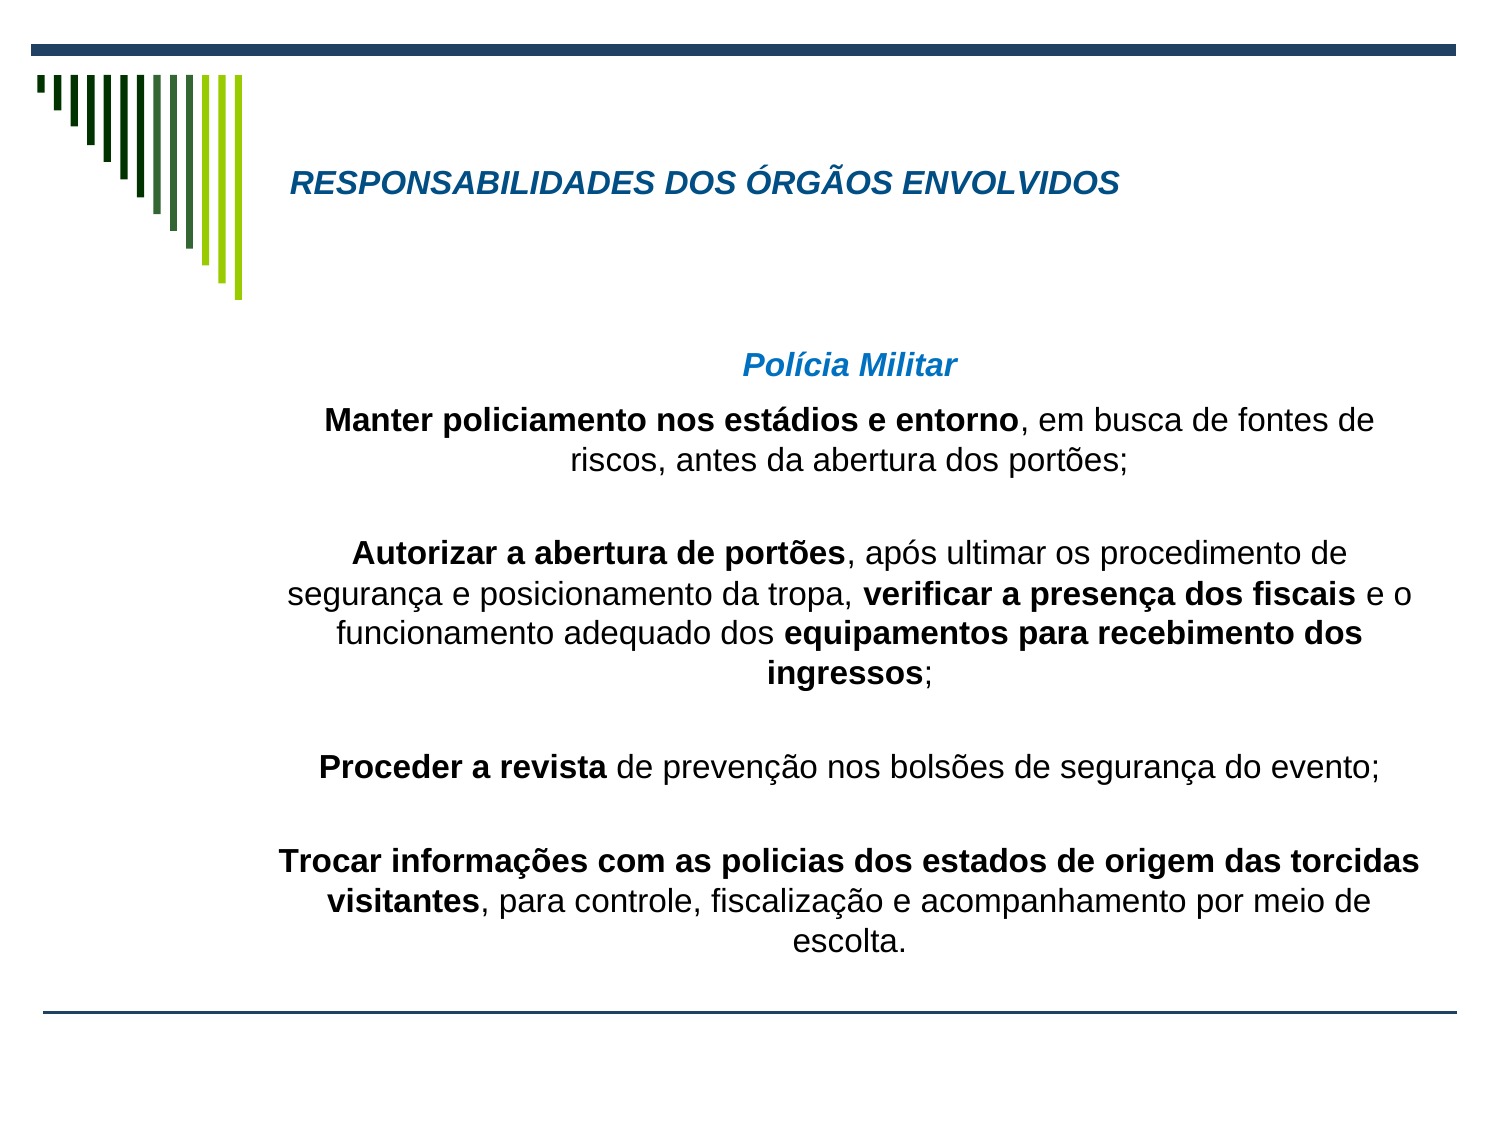

# RESPONSABILIDADES DOS ÓRGÃOS ENVOLVIDOS
Polícia Militar
Manter policiamento nos estádios e entorno, em busca de fontes de riscos, antes da abertura dos portões;
Autorizar a abertura de portões, após ultimar os procedimento de segurança e posicionamento da tropa, verificar a presença dos fiscais e o funcionamento adequado dos equipamentos para recebimento dos ingressos;
Proceder a revista de prevenção nos bolsões de segurança do evento;
Trocar informações com as policias dos estados de origem das torcidas visitantes, para controle, fiscalização e acompanhamento por meio de escolta.